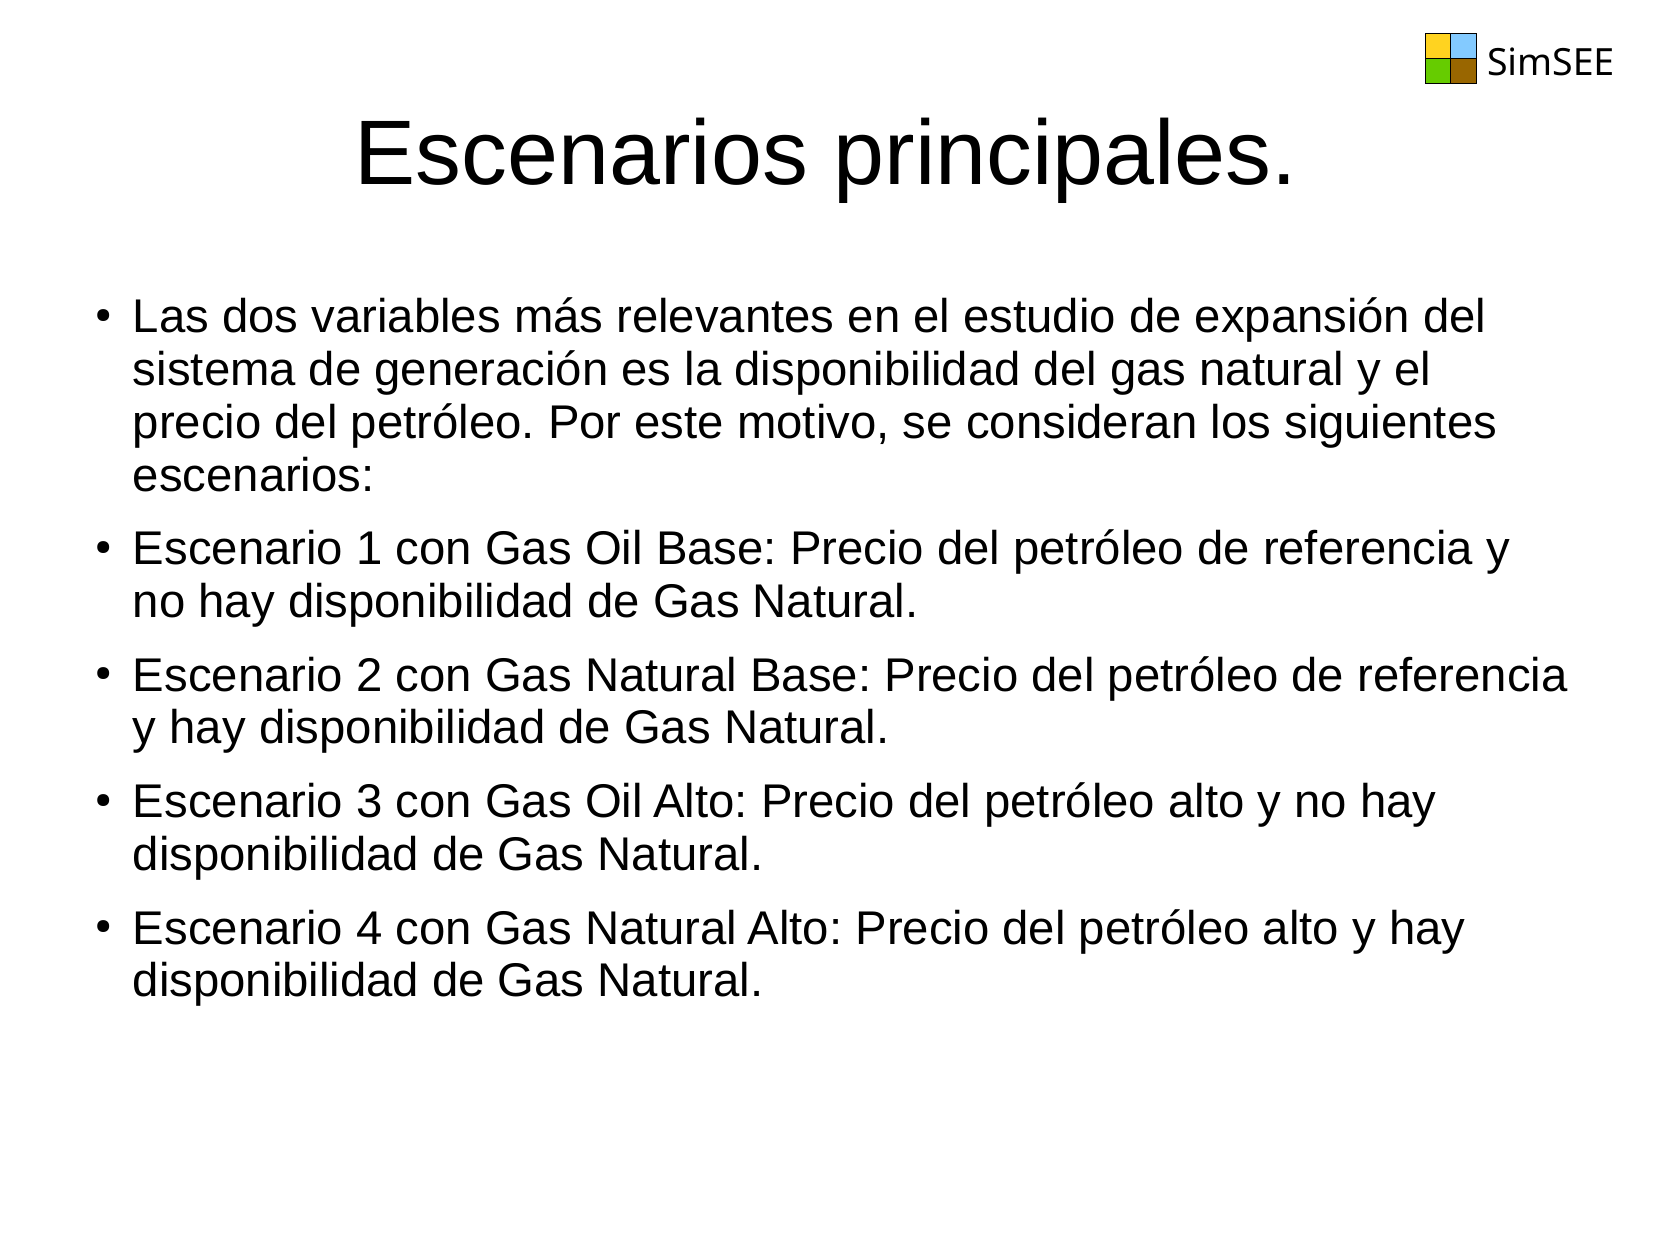

# Escenarios principales.
Las dos variables más relevantes en el estudio de expansión del sistema de generación es la disponibilidad del gas natural y el precio del petróleo. Por este motivo, se consideran los siguientes escenarios:
Escenario 1 con Gas Oil Base: Precio del petróleo de referencia y no hay disponibilidad de Gas Natural.
Escenario 2 con Gas Natural Base: Precio del petróleo de referencia y hay disponibilidad de Gas Natural.
Escenario 3 con Gas Oil Alto: Precio del petróleo alto y no hay disponibilidad de Gas Natural.
Escenario 4 con Gas Natural Alto: Precio del petróleo alto y hay disponibilidad de Gas Natural.